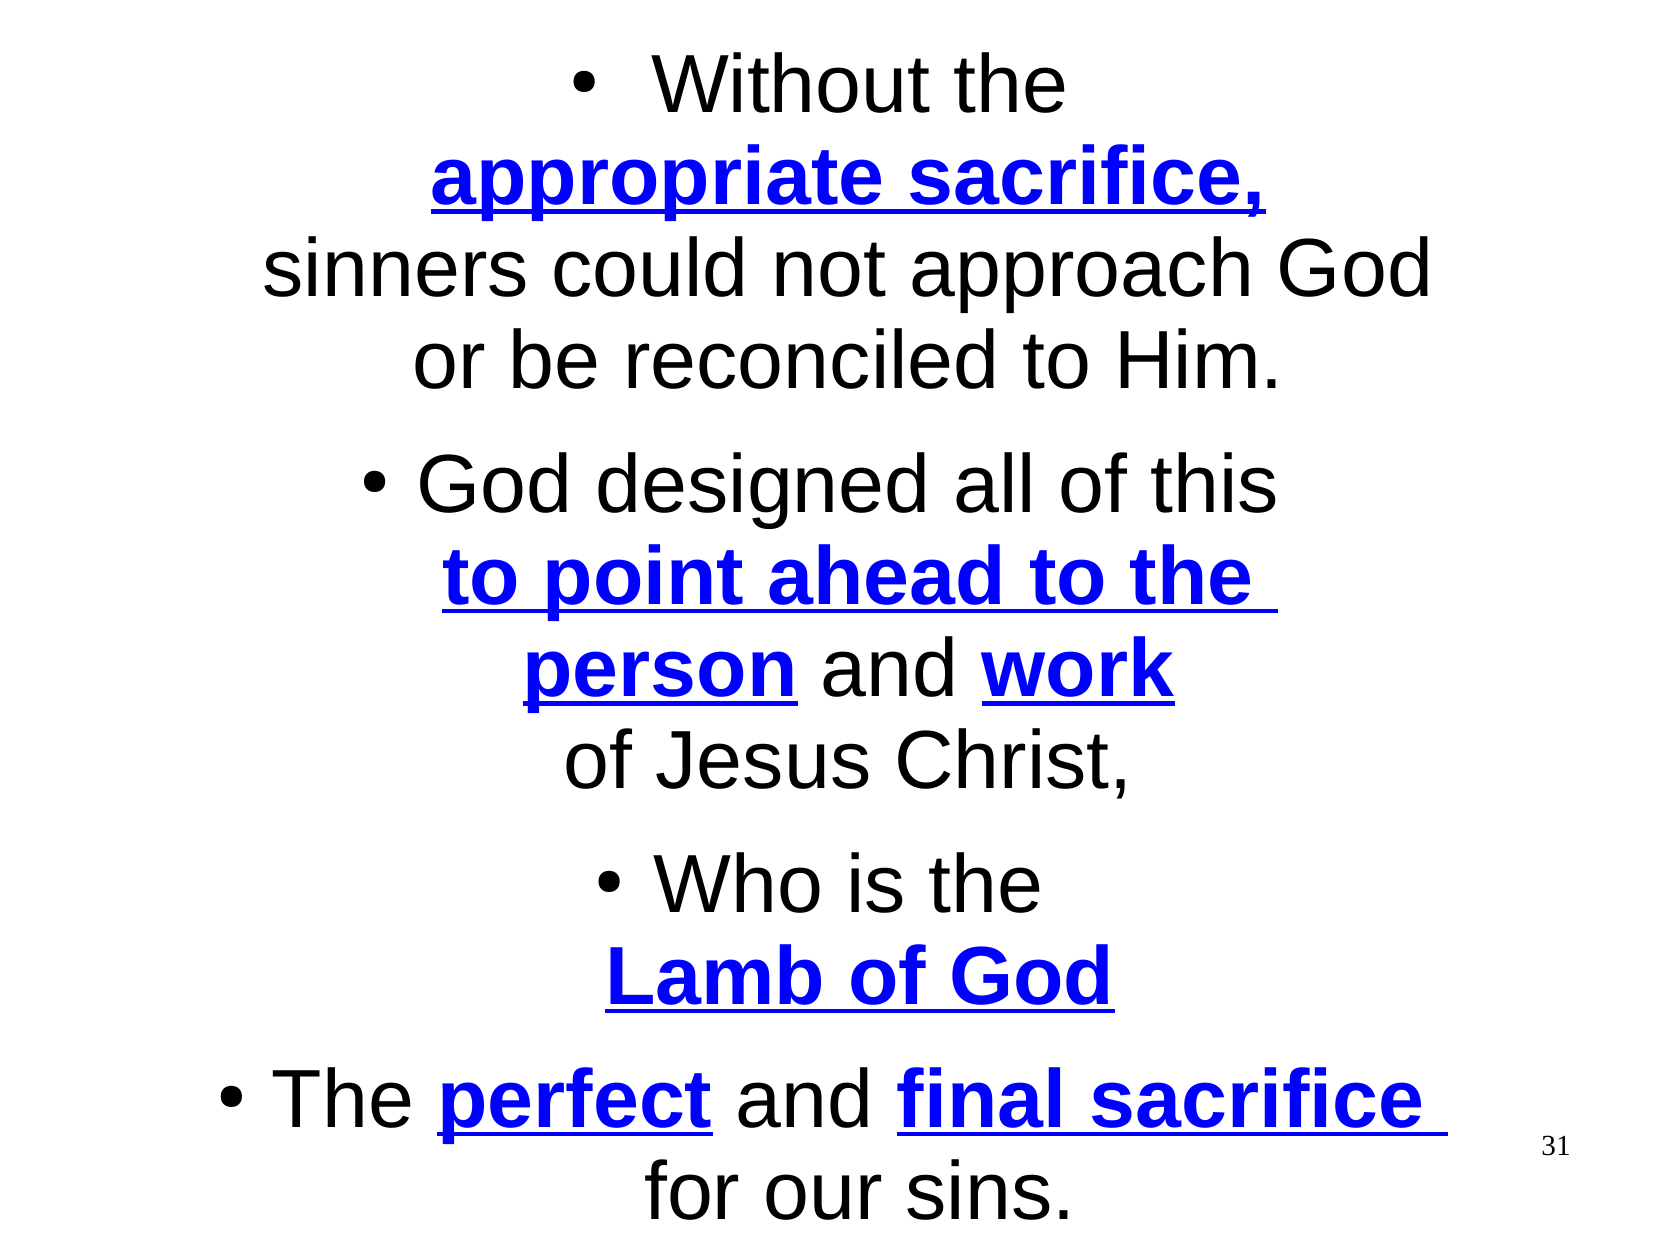

# Without the appropriate sacrifice, sinners could not approach God or be reconciled to Him.
God designed all of this
to point ahead to the
person and work
of Jesus Christ,
Who is the
Lamb of God
The perfect and final sacrifice
for our sins.
31